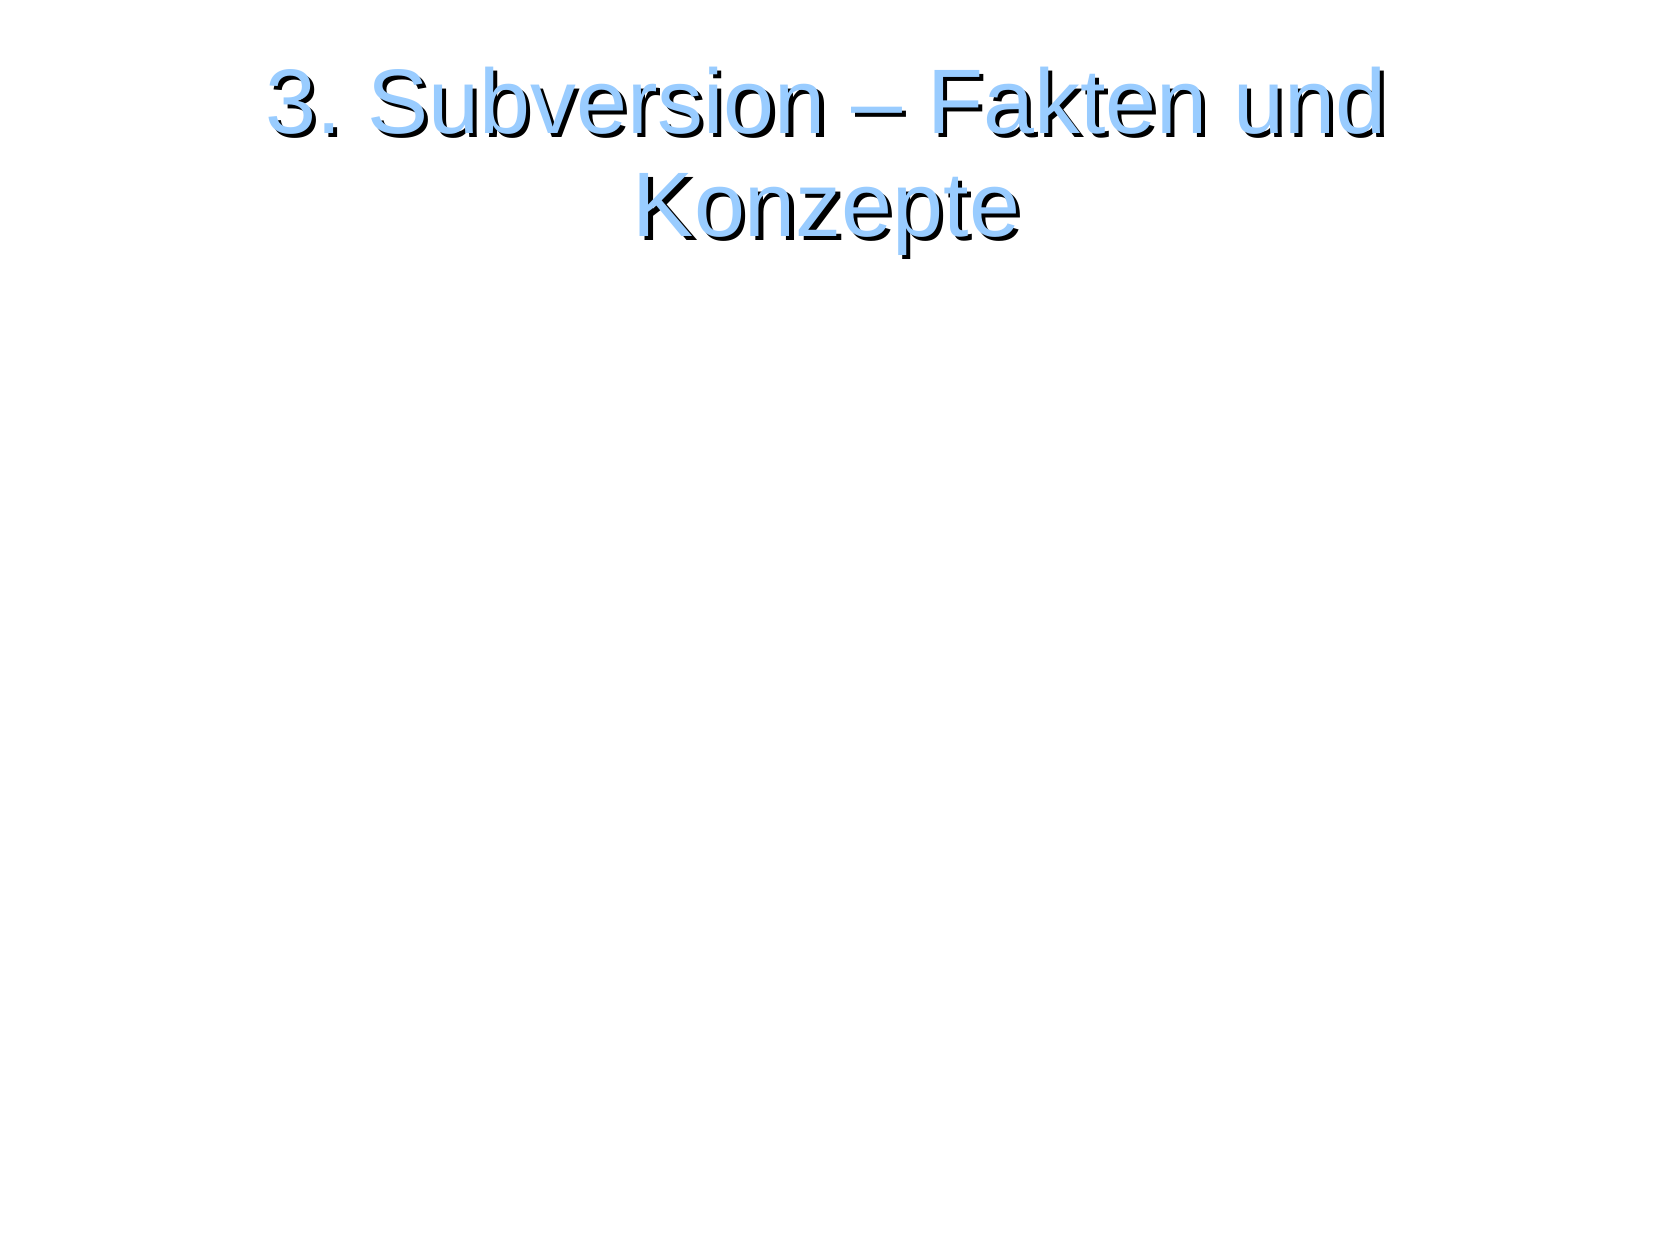

# 3. Subversion – Fakten und Konzepte